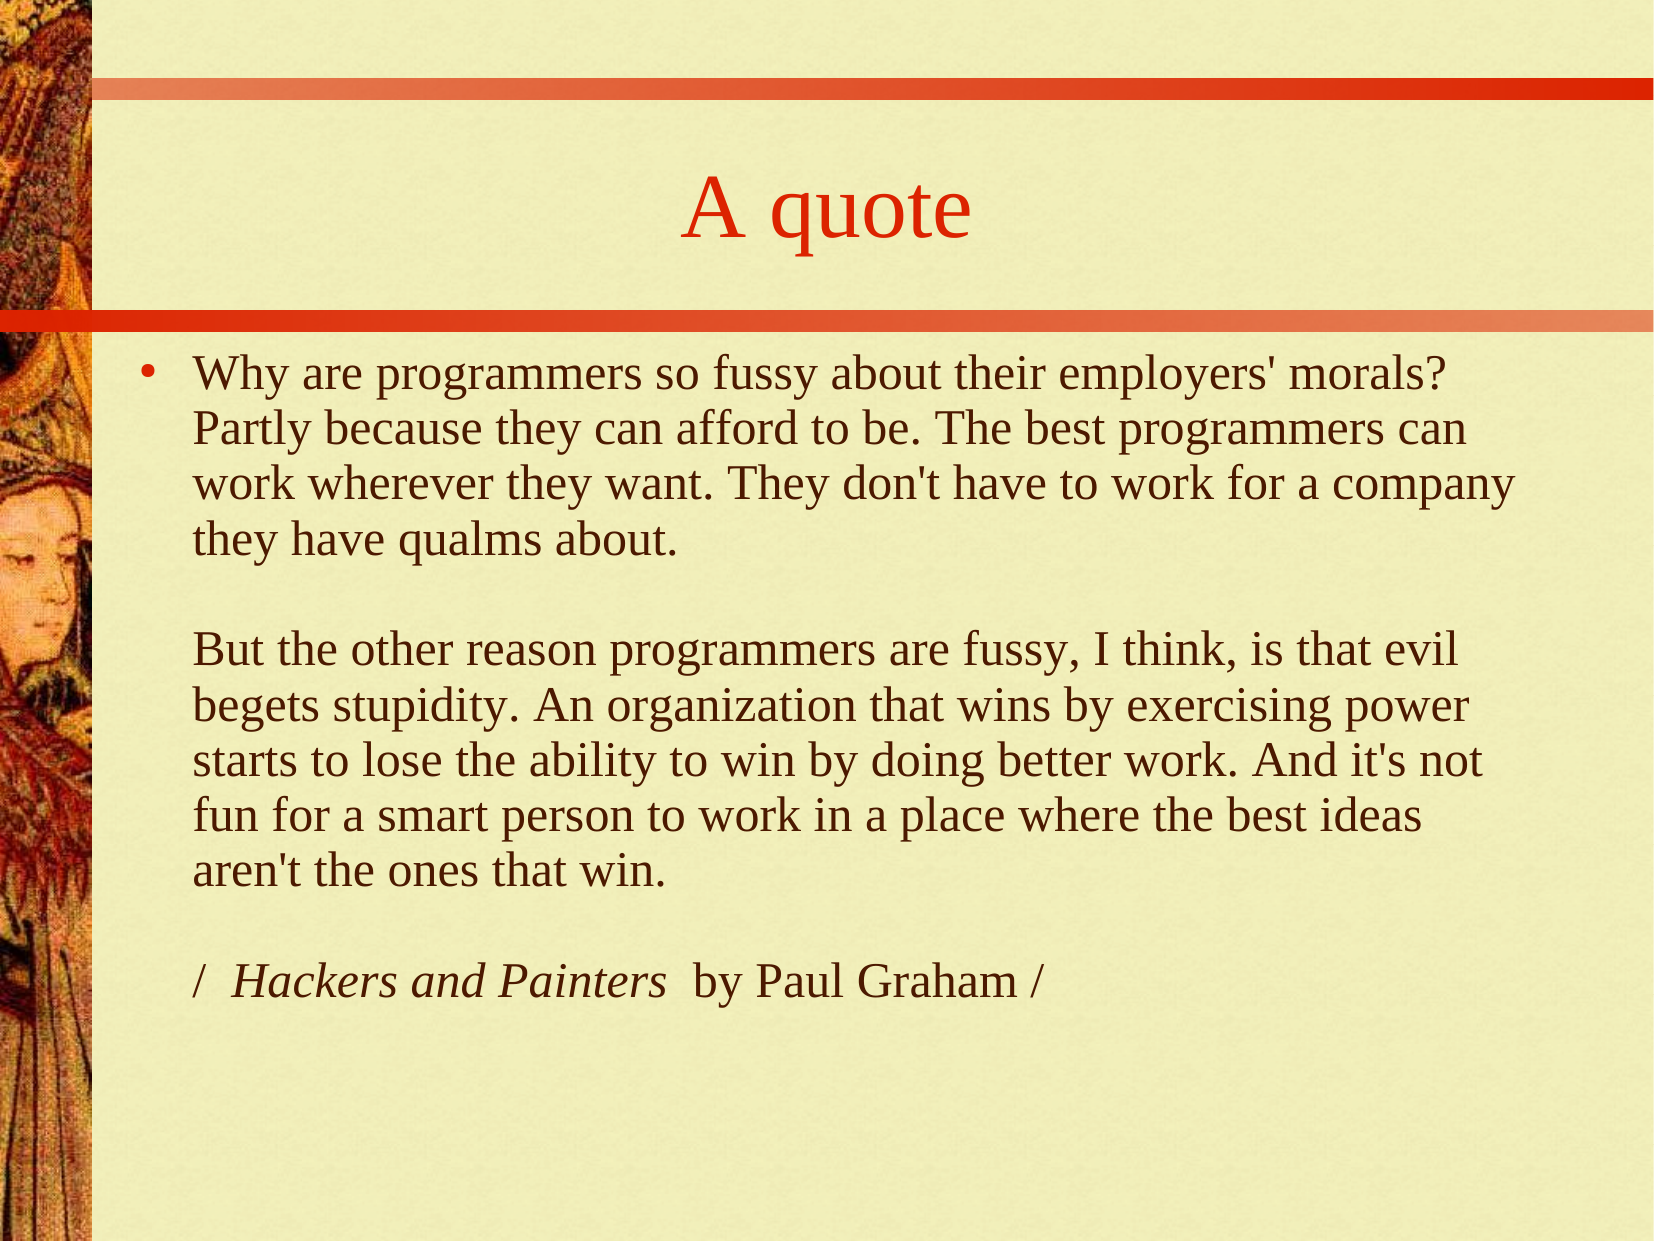

# A quote
Why are programmers so fussy about their employers' morals? Partly because they can afford to be. The best programmers can work wherever they want. They don't have to work for a company they have qualms about.
But the other reason programmers are fussy, I think, is that evil begets stupidity. An organization that wins by exercising power starts to lose the ability to win by doing better work. And it's not fun for a smart person to work in a place where the best ideas aren't the ones that win.
/ Hackers and Painters by Paul Graham /